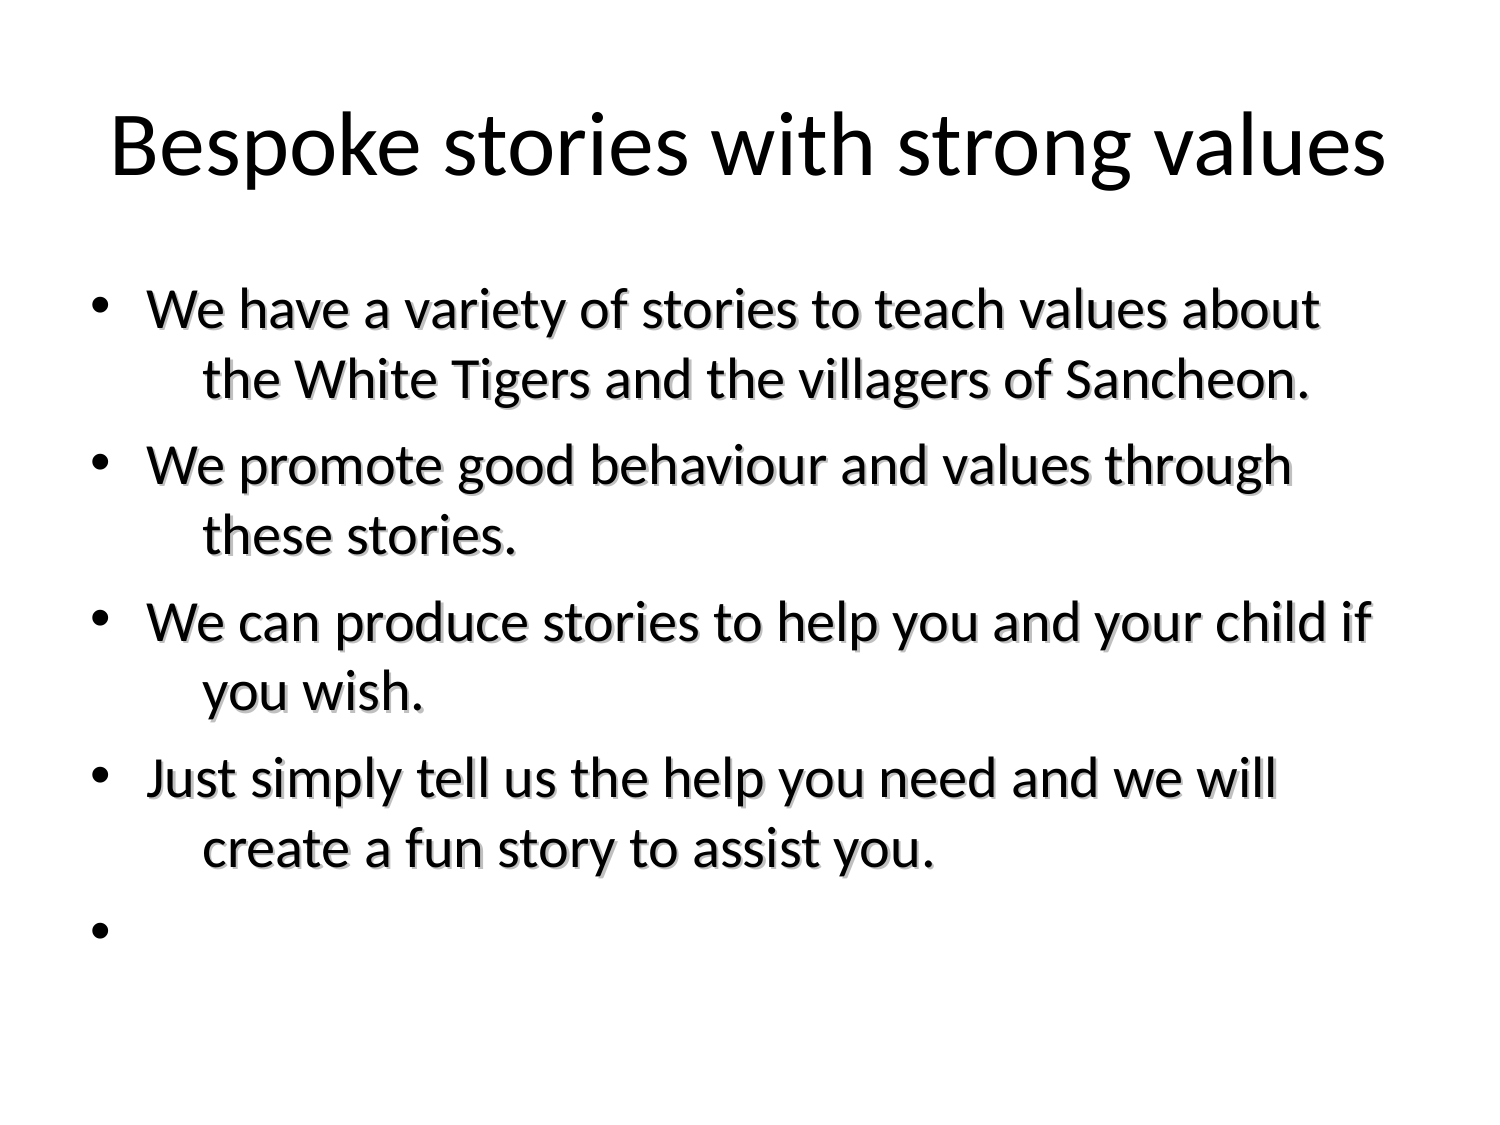

# Bespoke stories with strong values
We have a variety of stories to teach values about the White Tigers and the villagers of Sancheon.
We promote good behaviour and values through these stories.
We can produce stories to help you and your child if you wish.
Just simply tell us the help you need and we will create a fun story to assist you.